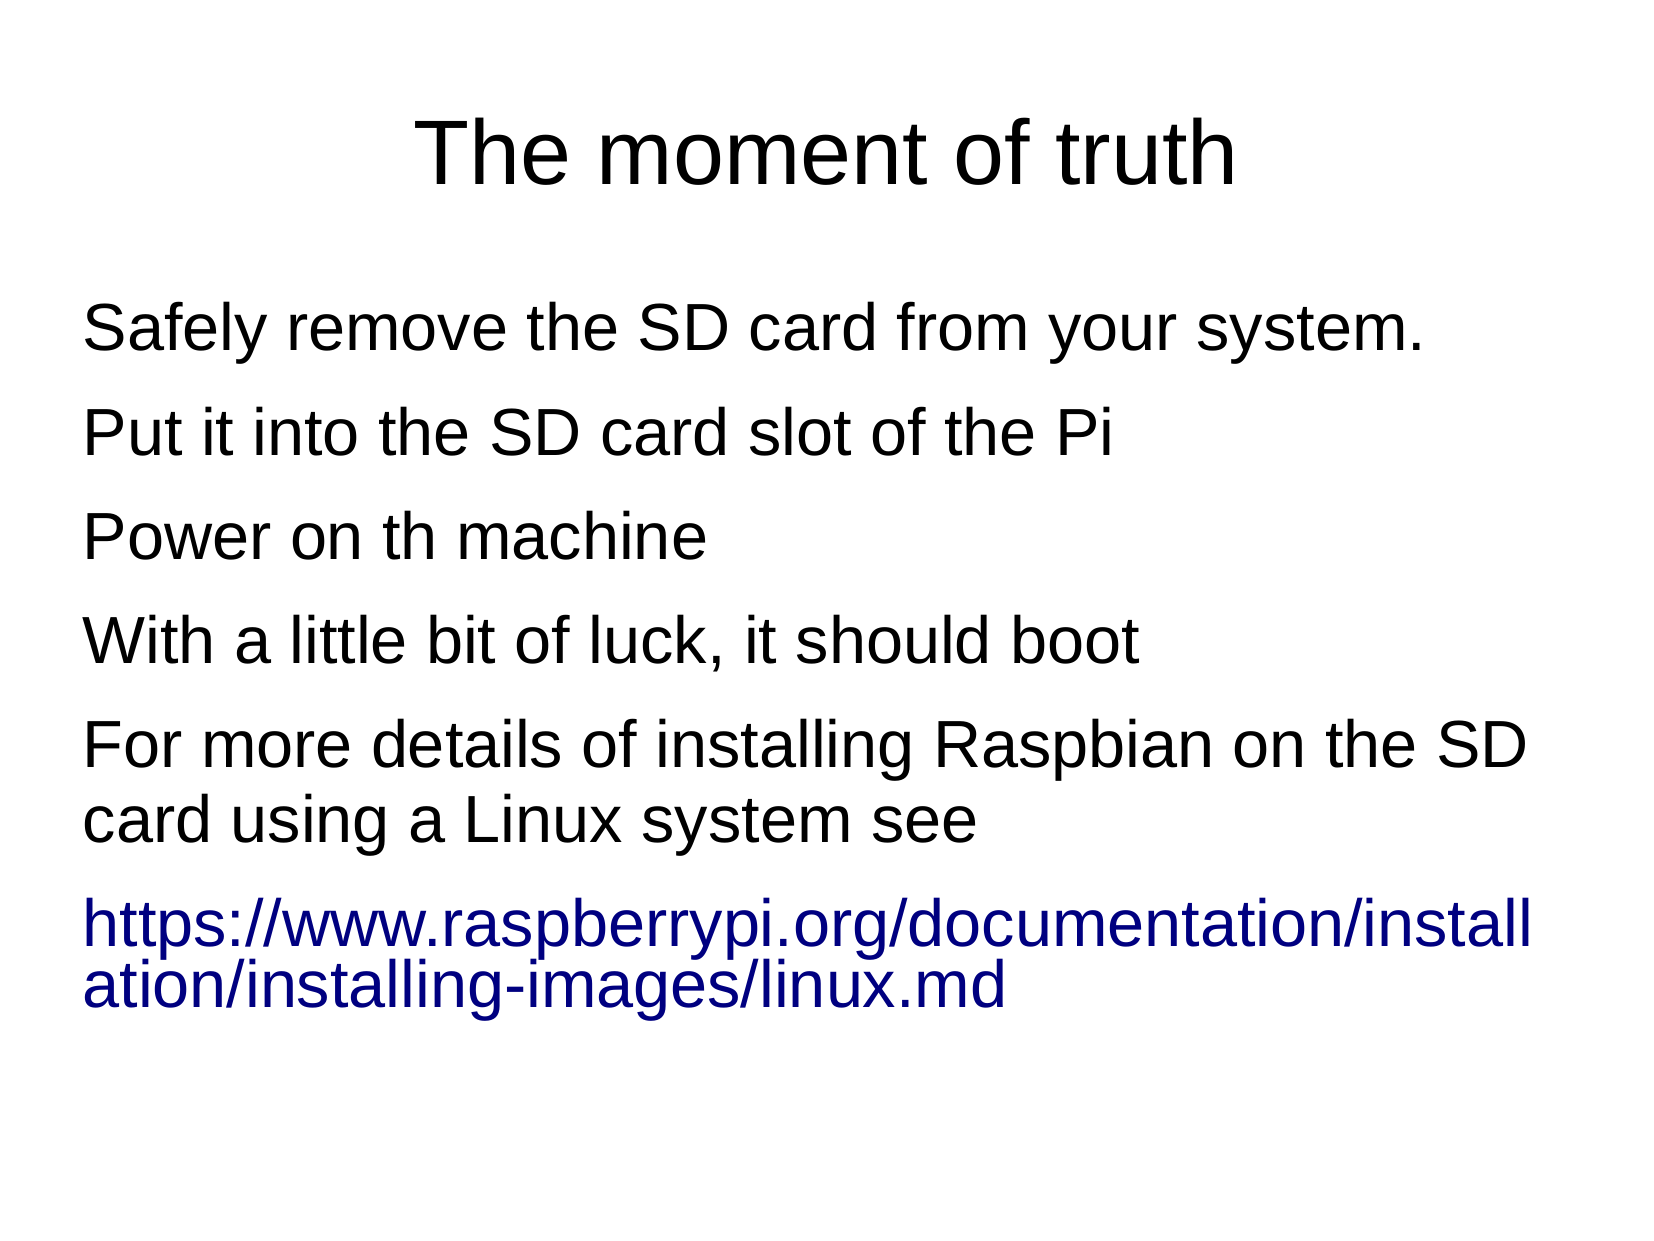

# The moment of truth
Safely remove the SD card from your system.
Put it into the SD card slot of the Pi
Power on th machine
With a little bit of luck, it should boot
For more details of installing Raspbian on the SD card using a Linux system see
https://www.raspberrypi.org/documentation/installation/installing-images/linux.md